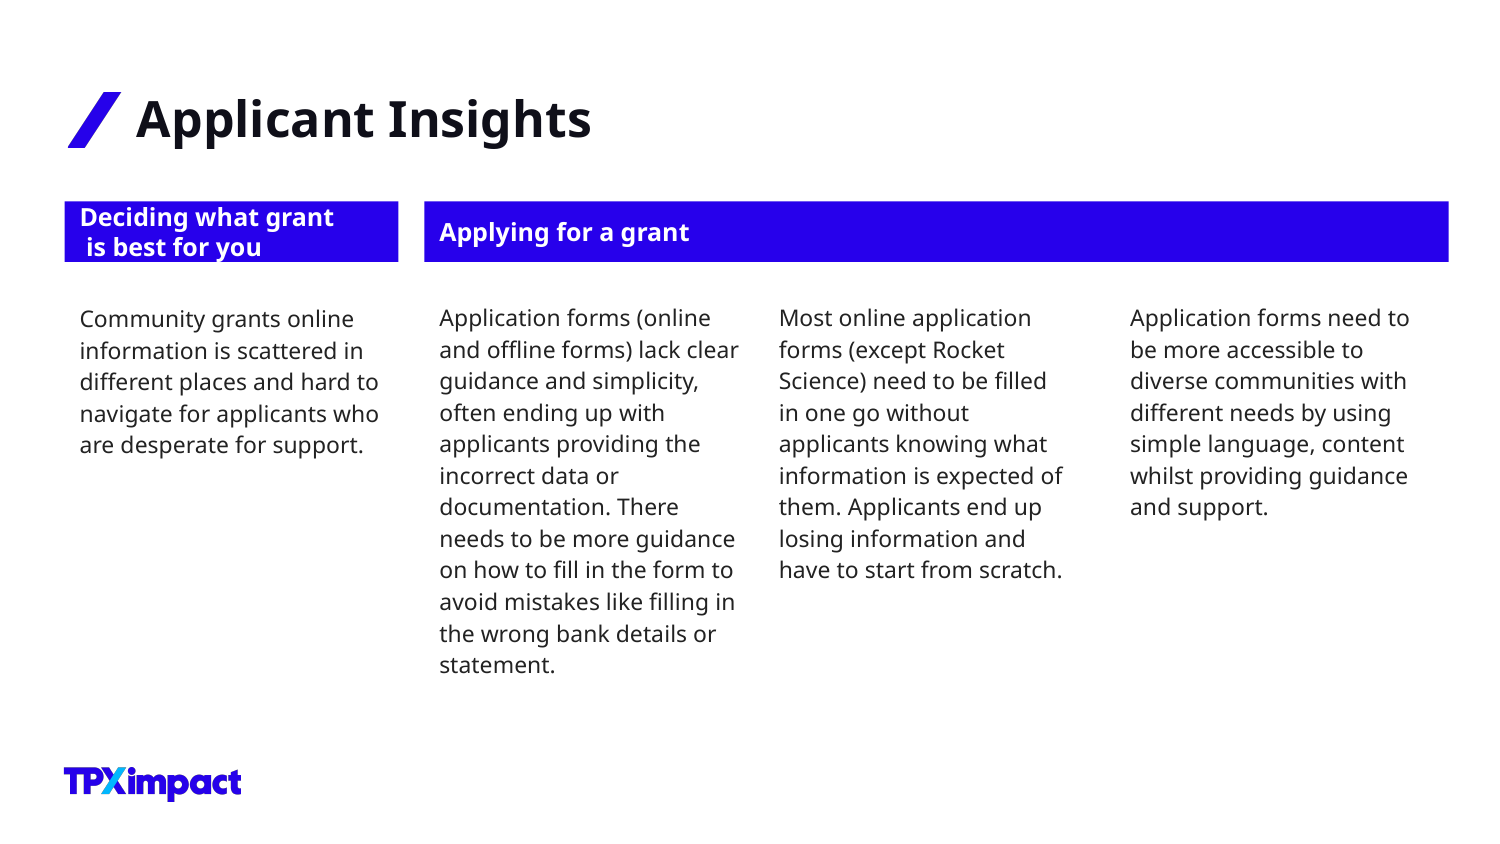

# Applicant Insights
Deciding what grant
 is best for you
Applying for a grant
Application forms (online and offline forms) lack clear guidance and simplicity, often ending up with applicants providing the incorrect data or documentation. There needs to be more guidance on how to fill in the form to avoid mistakes like filling in the wrong bank details or statement.
Most online application forms (except Rocket Science) need to be filled
in one go without applicants knowing what information is expected of them. Applicants end up losing information and have to start from scratch.
Application forms need to be more accessible to diverse communities with different needs by using simple language, content whilst providing guidance and support.
Community grants online information is scattered in different places and hard to navigate for applicants who are desperate for support.